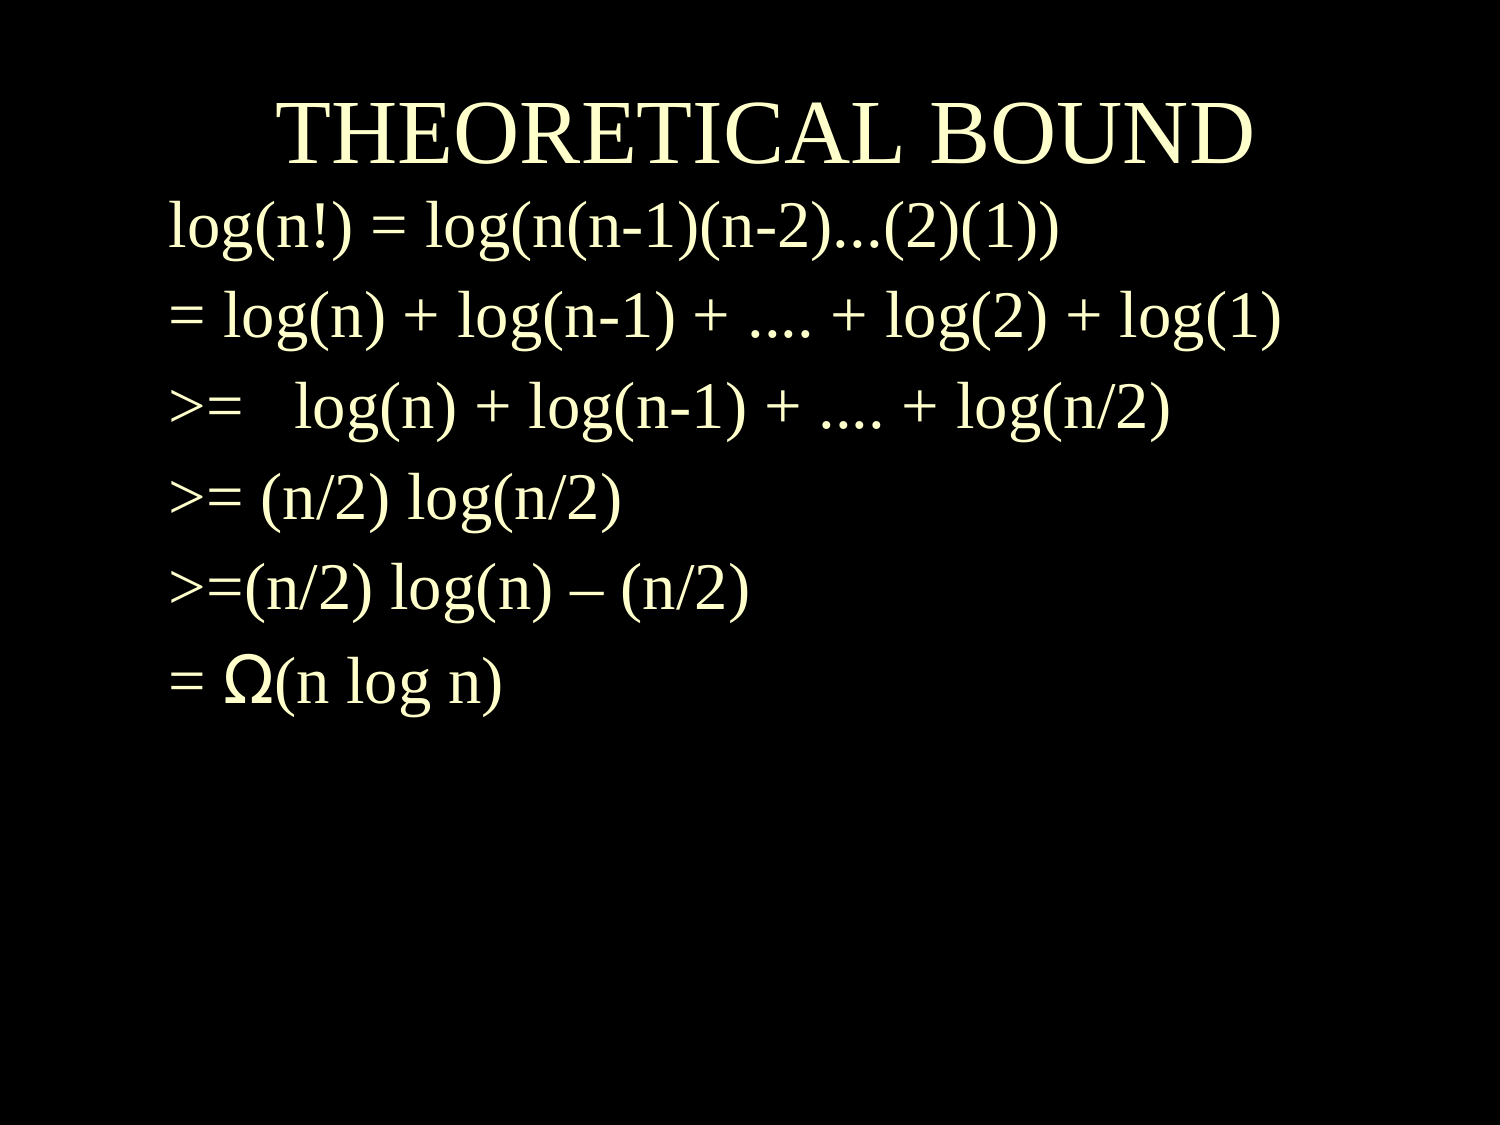

# THEORETICAL BOUND
log(n!) = log(n(n-1)(n-2)...(2)(1))
= log(n) + log(n-1) + .... + log(2) + log(1)
>= log(n) + log(n-1) + .... + log(n/2)
>= (n/2) log(n/2)
>=(n/2) log(n) – (n/2)
= Ω(n log n)